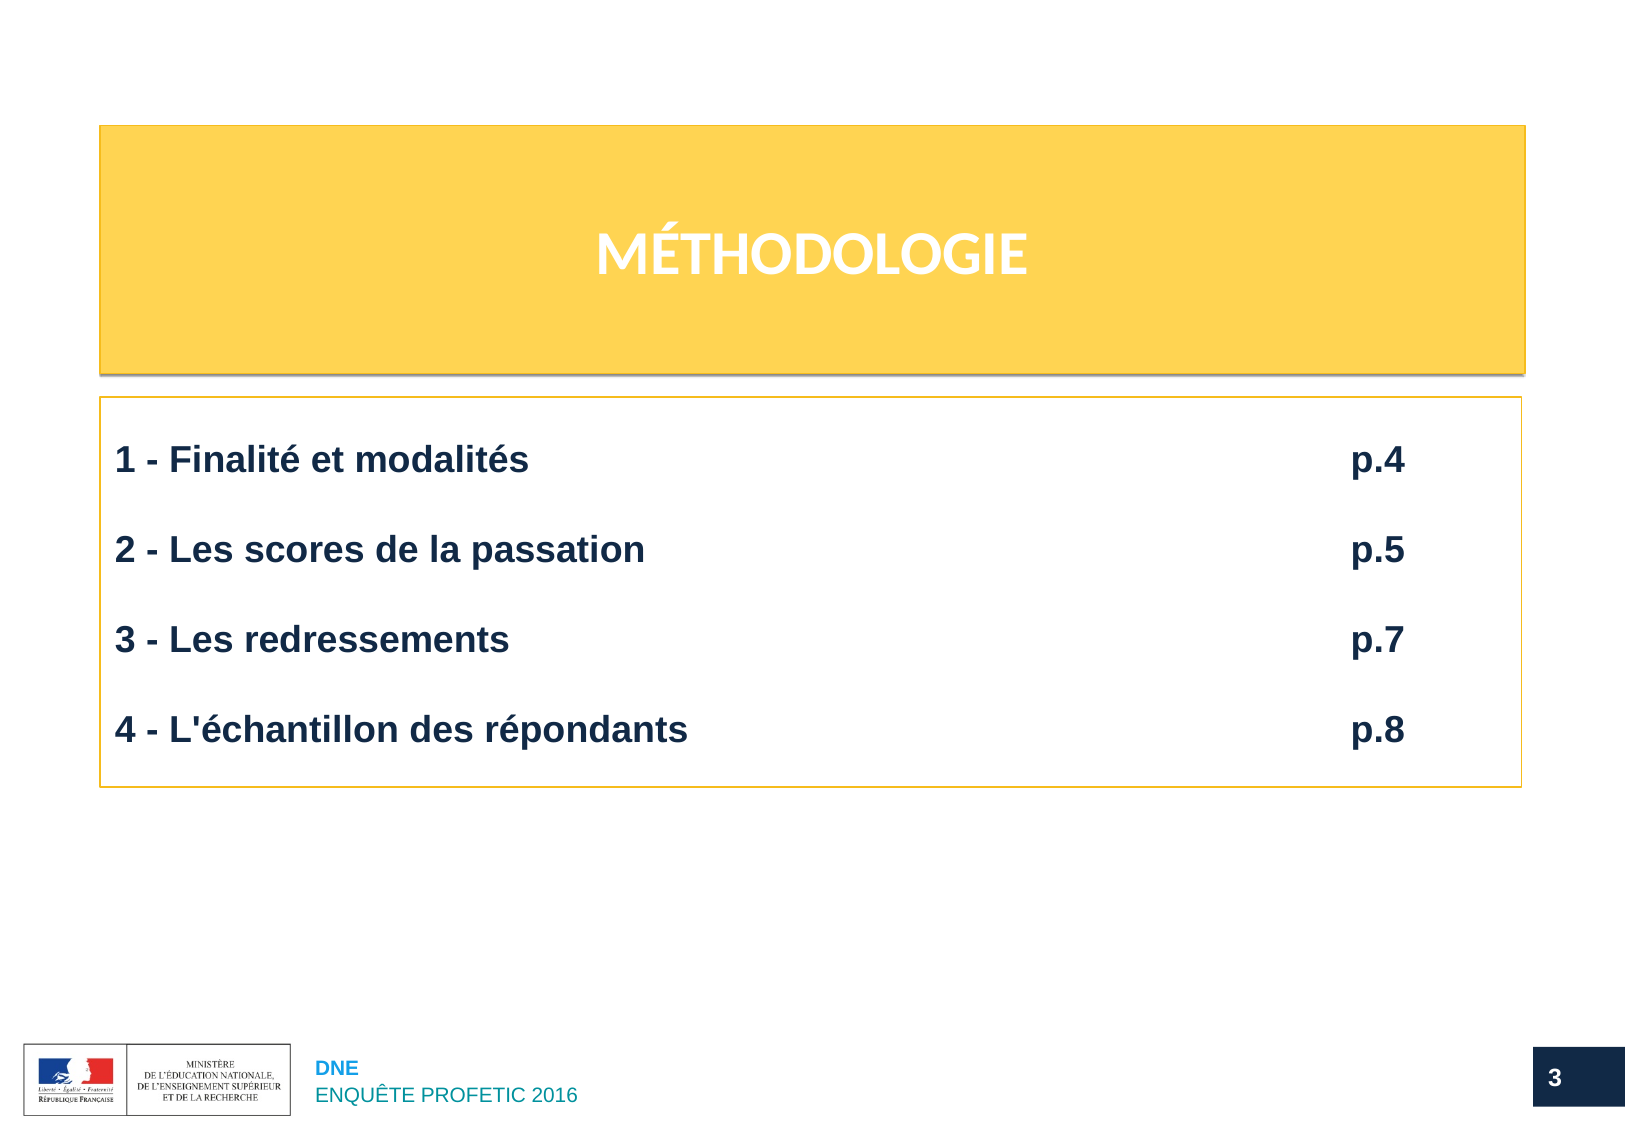

# Méthodologie
1 - Finalité et modalités	p.4
2 - Les scores de la passation	p.5
3 - Les redressements	p.7
4 - L'échantillon des répondants	p.8
2